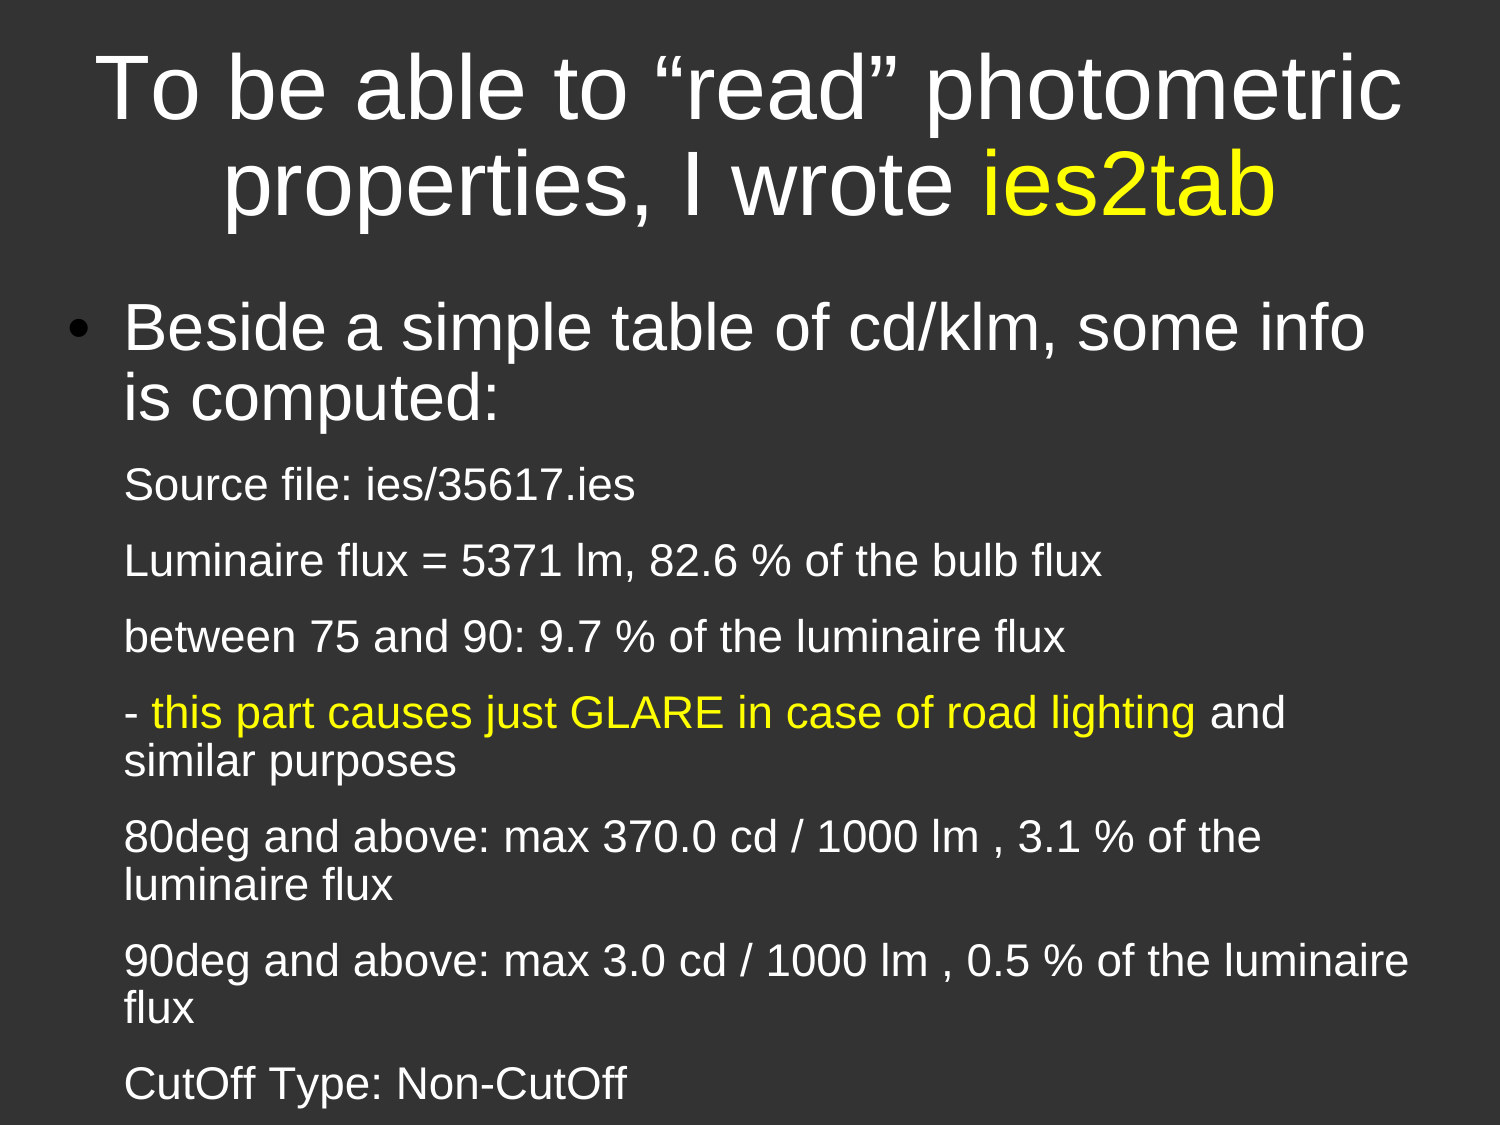

# To be able to “read” photometric properties, I wrote ies2tab
Beside a simple table of cd/klm, some info is computed:
Source file: ies/35617.ies
Luminaire flux = 5371 lm, 82.6 % of the bulb flux
between 75 and 90: 9.7 % of the luminaire flux
- this part causes just GLARE in case of road lighting and similar purposes
80deg and above: max 370.0 cd / 1000 lm , 3.1 % of the luminaire flux
90deg and above: max 3.0 cd / 1000 lm , 0.5 % of the luminaire flux
CutOff Type: Non-CutOff